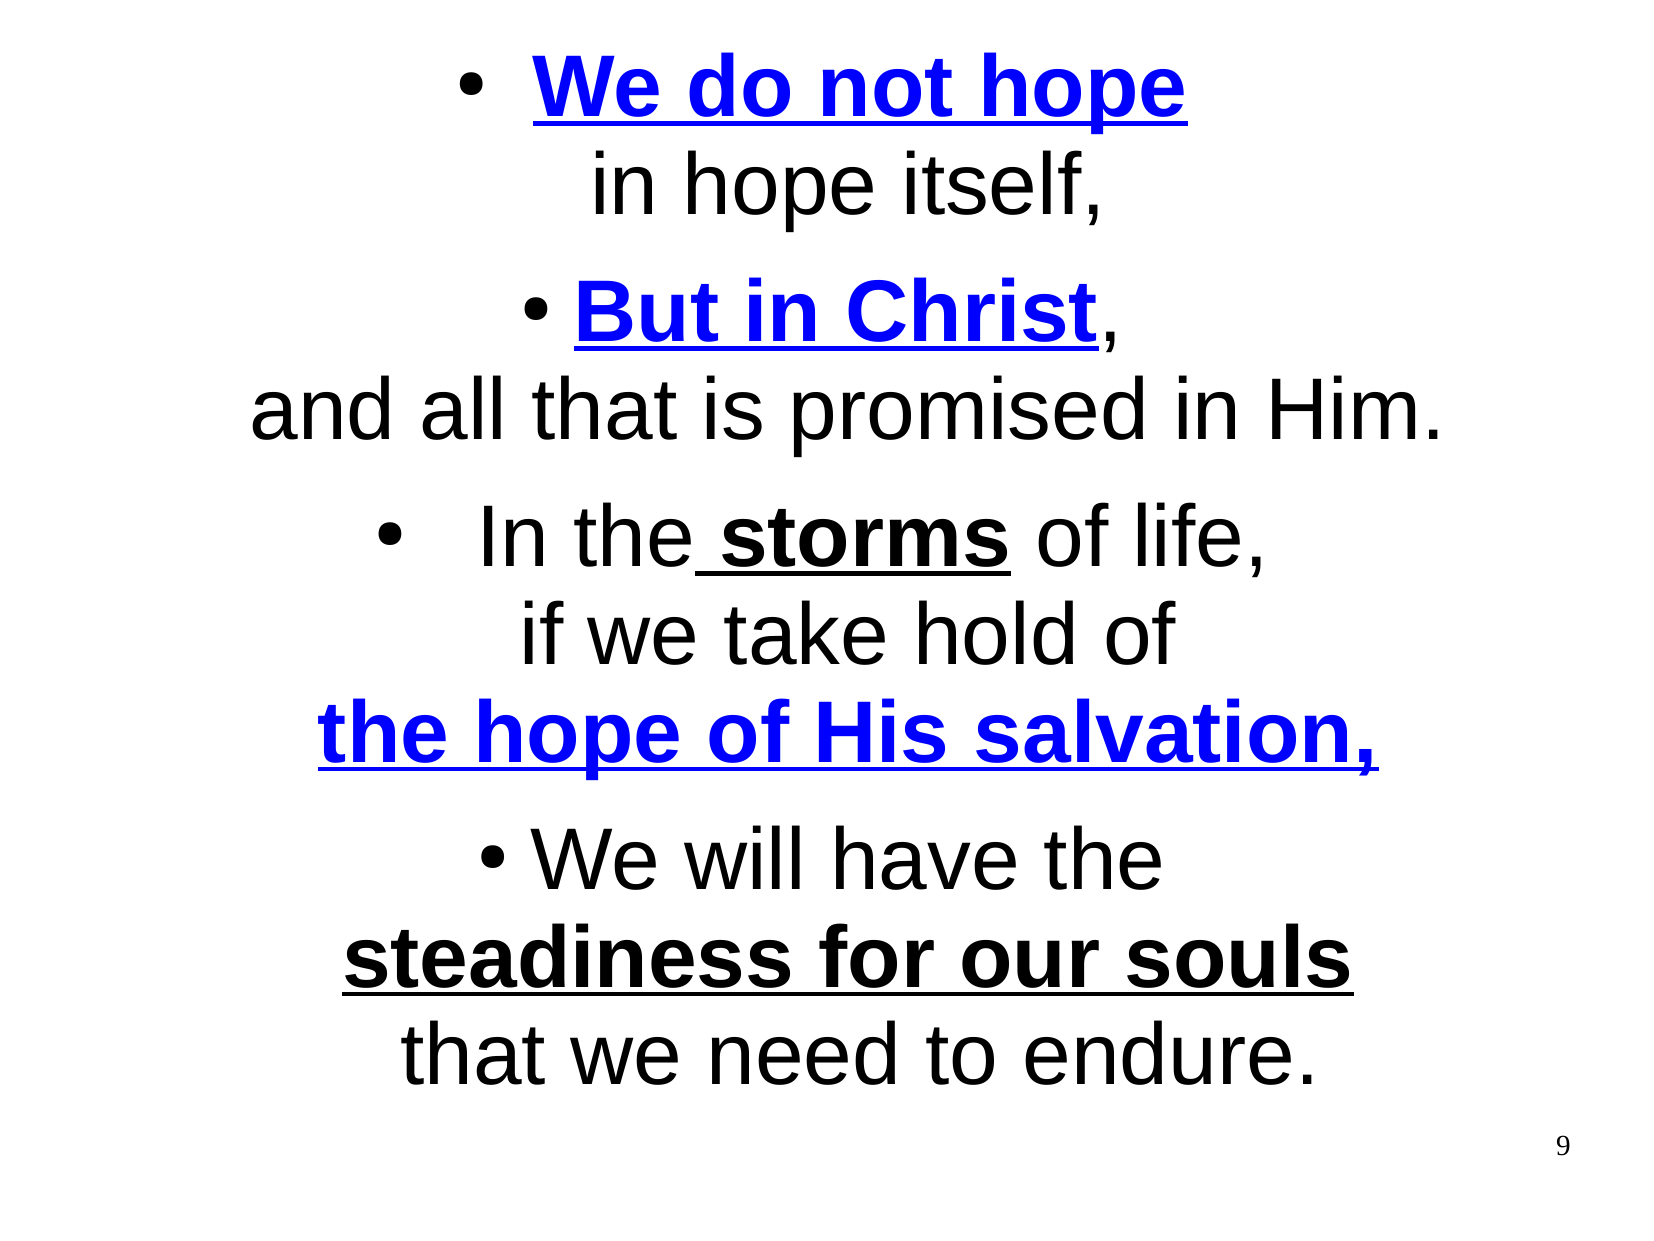

# We do not hope in hope itself,
But in Christ,
and all that is promised in Him.
 In the storms of life,
if we take hold of
the hope of His salvation,
We will have the
steadiness for our souls
that we need to endure.
9